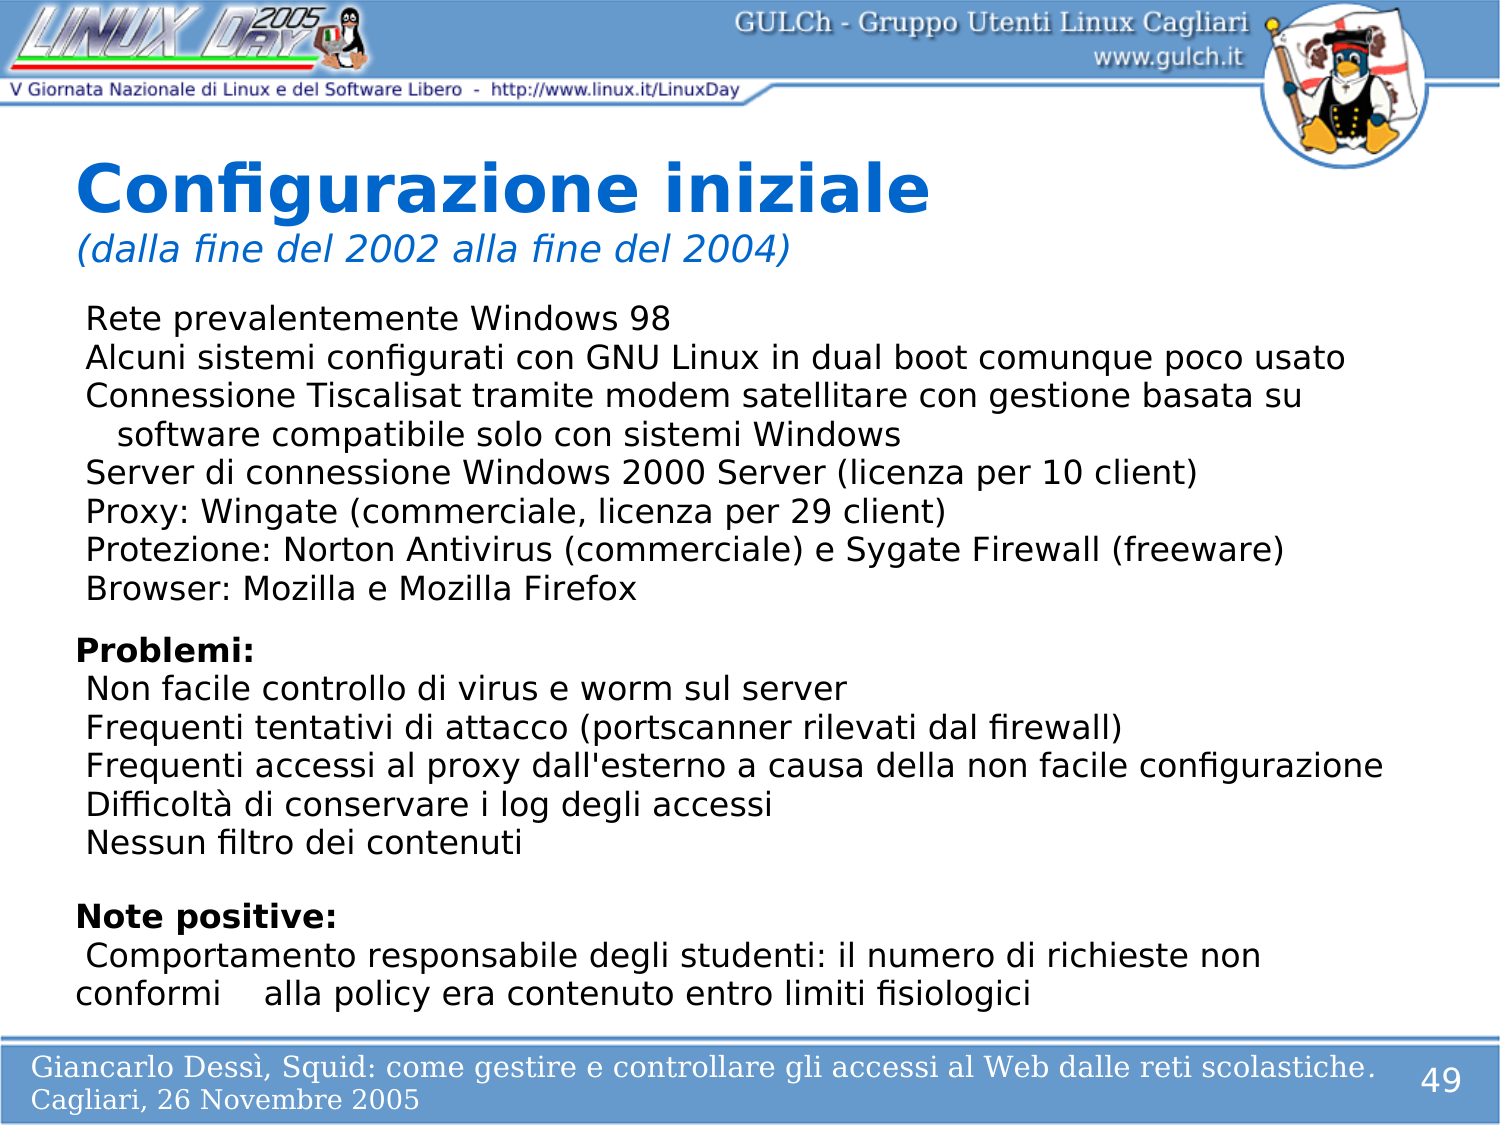

Configurazione iniziale
(dalla fine del 2002 alla fine del 2004)
 Rete prevalentemente Windows 98
 Alcuni sistemi configurati con GNU Linux in dual boot comunque poco usato
 Connessione Tiscalisat tramite modem satellitare con gestione basata su software compatibile solo con sistemi Windows
 Server di connessione Windows 2000 Server (licenza per 10 client)
 Proxy: Wingate (commerciale, licenza per 29 client)
 Protezione: Norton Antivirus (commerciale) e Sygate Firewall (freeware)
 Browser: Mozilla e Mozilla Firefox
Problemi:
 Non facile controllo di virus e worm sul server
 Frequenti tentativi di attacco (portscanner rilevati dal firewall)
 Frequenti accessi al proxy dall'esterno a causa della non facile configurazione
 Difficoltà di conservare i log degli accessi
 Nessun filtro dei contenuti
Note positive:
 Comportamento responsabile degli studenti: il numero di richieste non conformi alla policy era contenuto entro limiti fisiologici